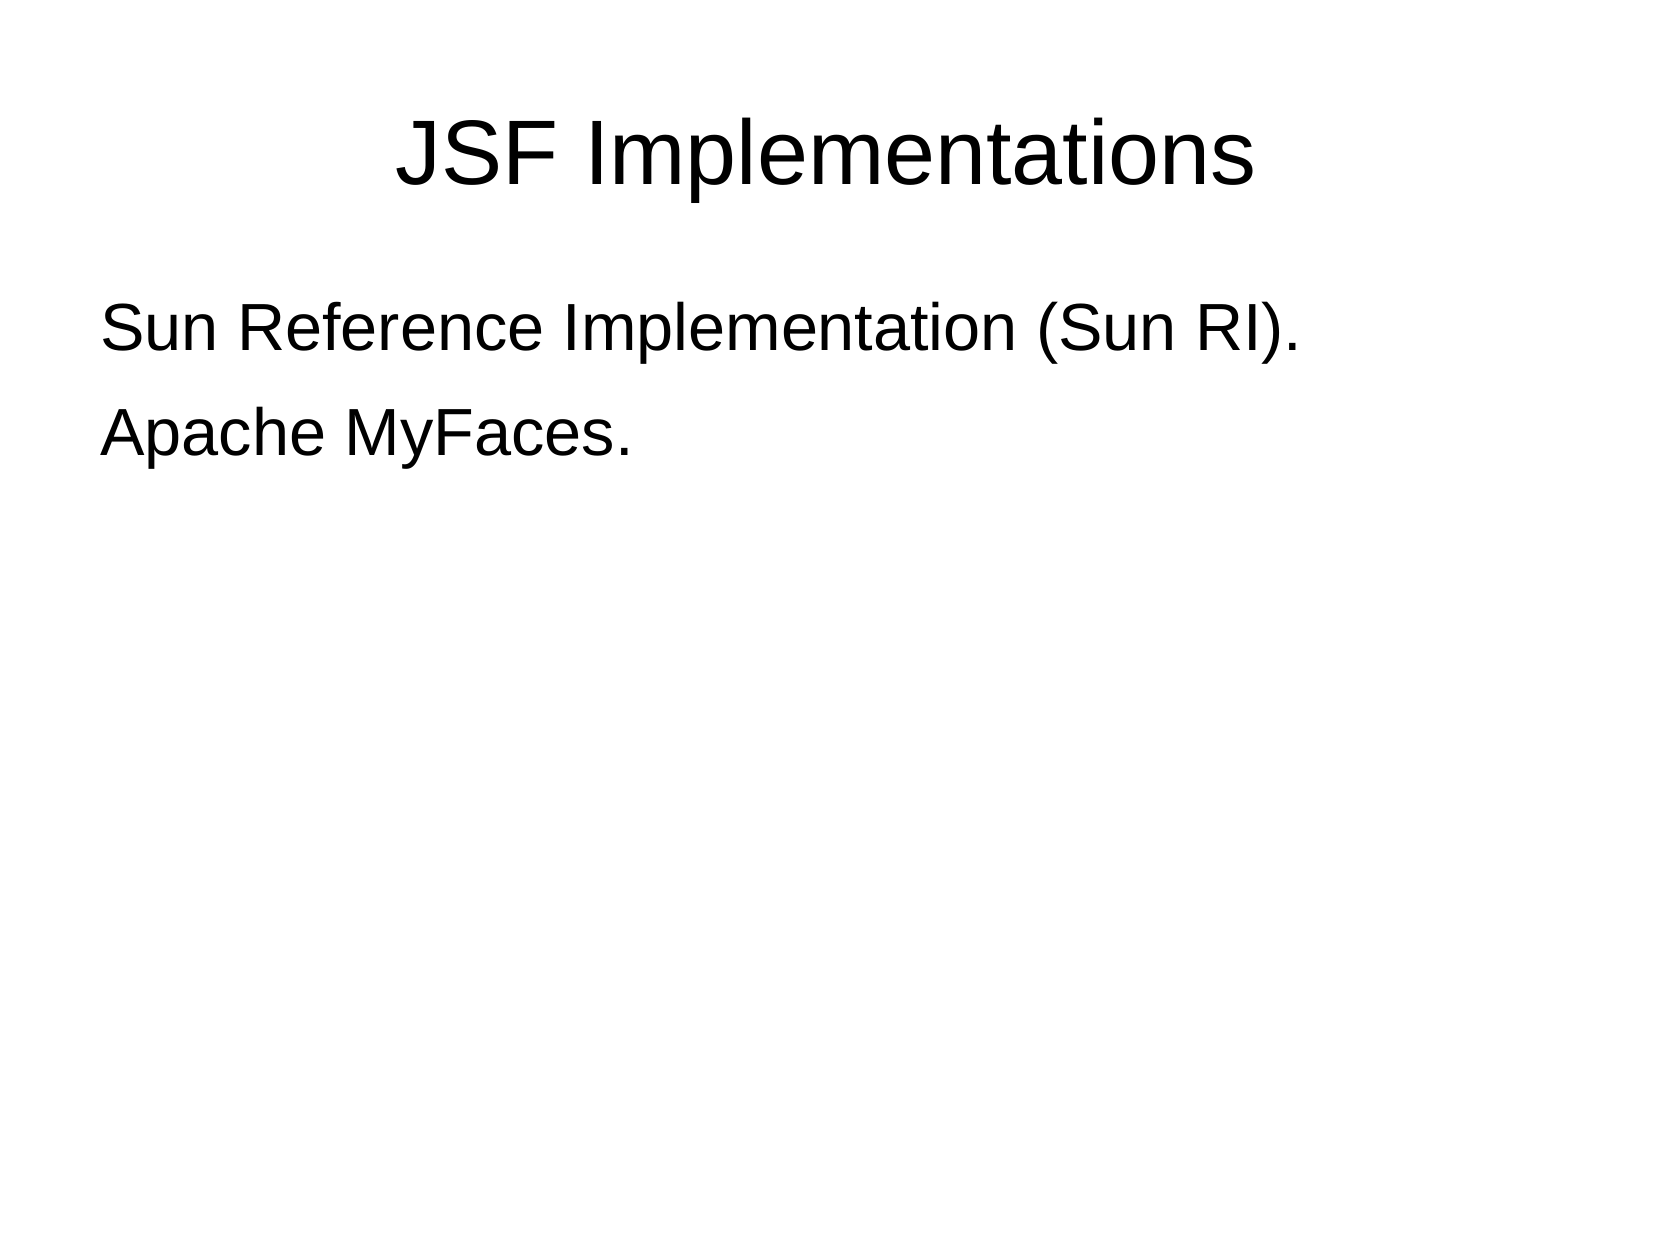

# JSF Implementations
Sun Reference Implementation (Sun RI).
Apache MyFaces.